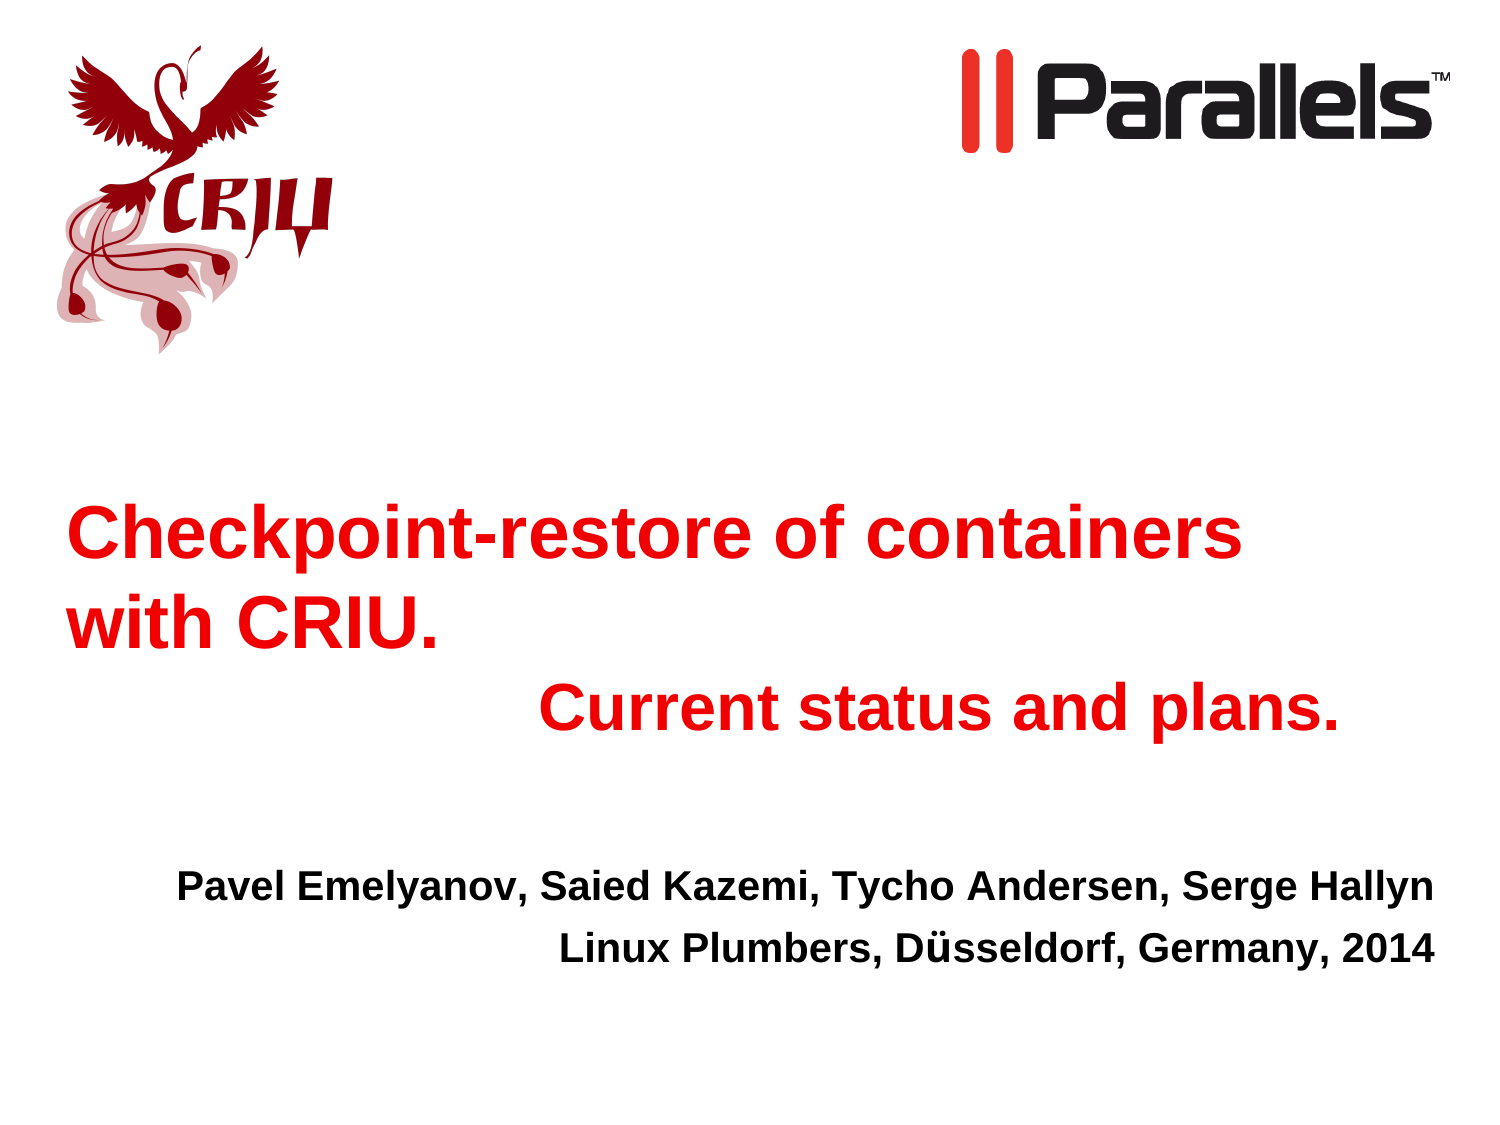

Checkpoint-restore of containers with CRIU.
Current status and plans.
Pavel Emelyanov, Saied Kazemi, Tycho Andersen, Serge Hallyn
Linux Plumbers, Düsseldorf, Germany, 2014